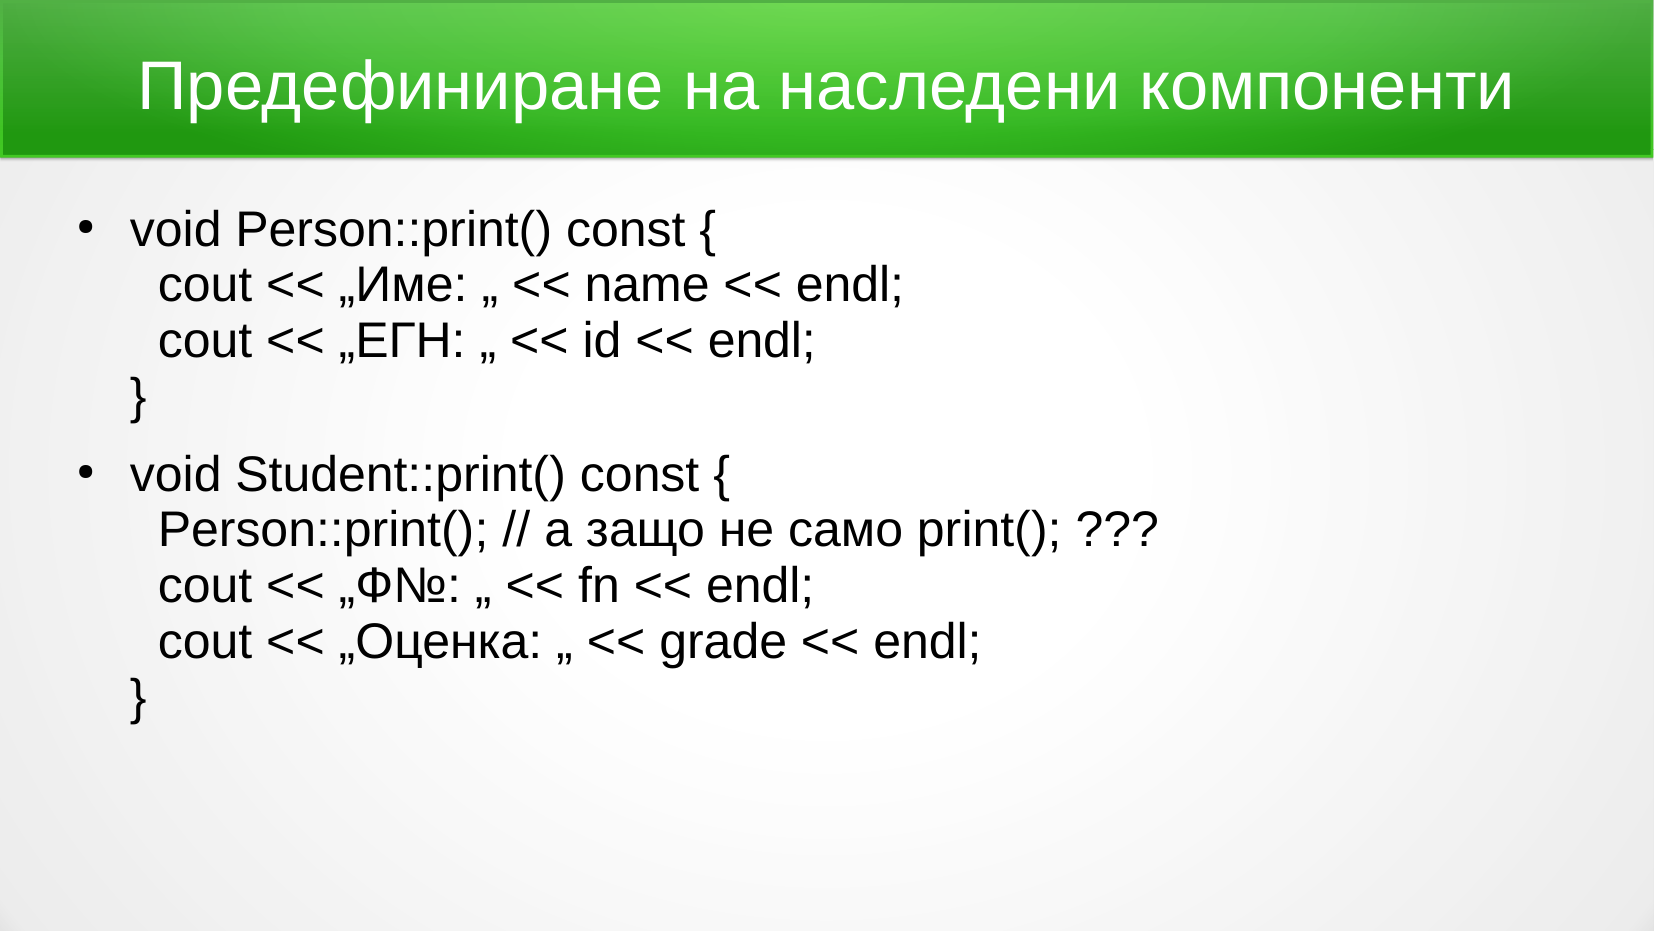

# Предефиниране на наследени компоненти
void Person::print() const {
 cout << „Име: „ << name << endl;
 cout << „ЕГН: „ << id << endl;
}
void Student::print() const {
 Person::print(); // а защо не само print(); ???
 cout << „Ф№: „ << fn << endl;
 cout << „Оценка: „ << grade << endl;
}